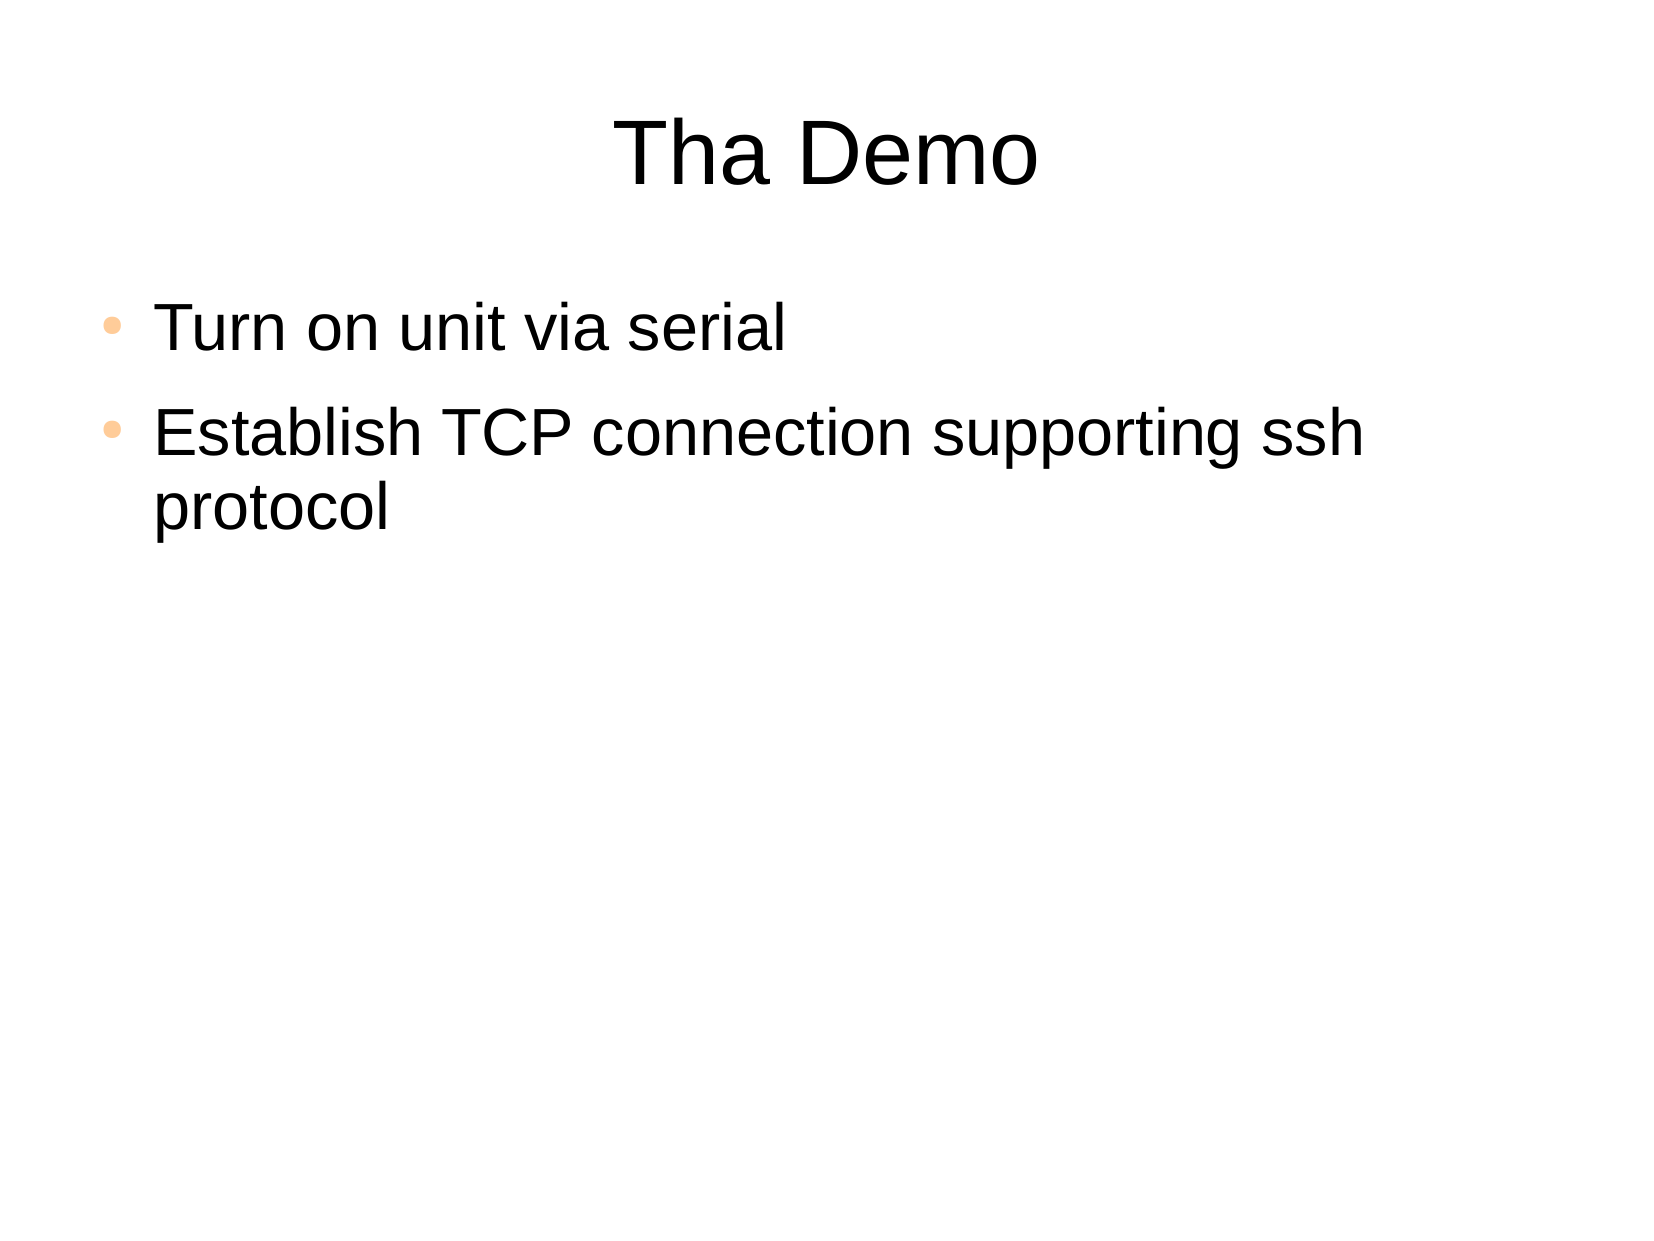

# Tha Demo
Turn on unit via serial
Establish TCP connection supporting ssh protocol